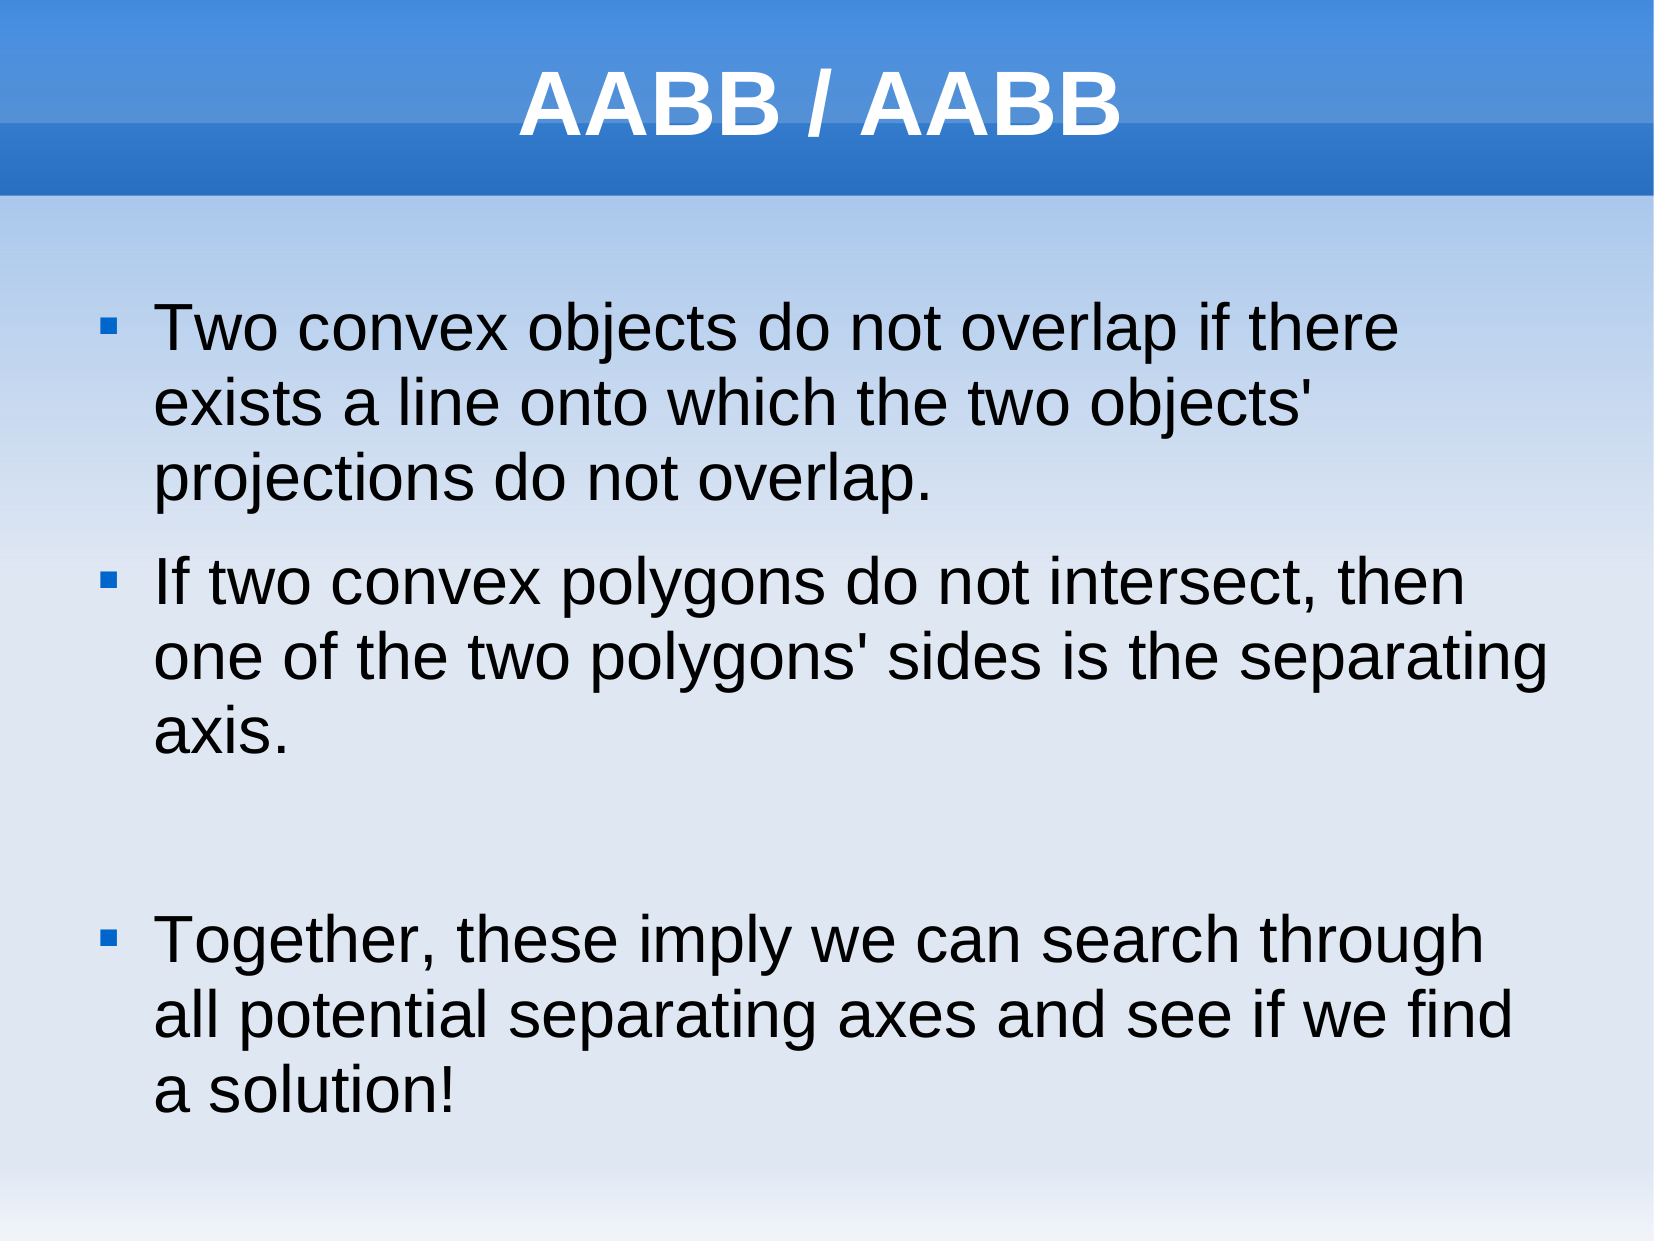

# AABB / AABB
Two convex objects do not overlap if there exists a line onto which the two objects' projections do not overlap.
If two convex polygons do not intersect, then one of the two polygons' sides is the separating axis.
Together, these imply we can search through all potential separating axes and see if we find a solution!